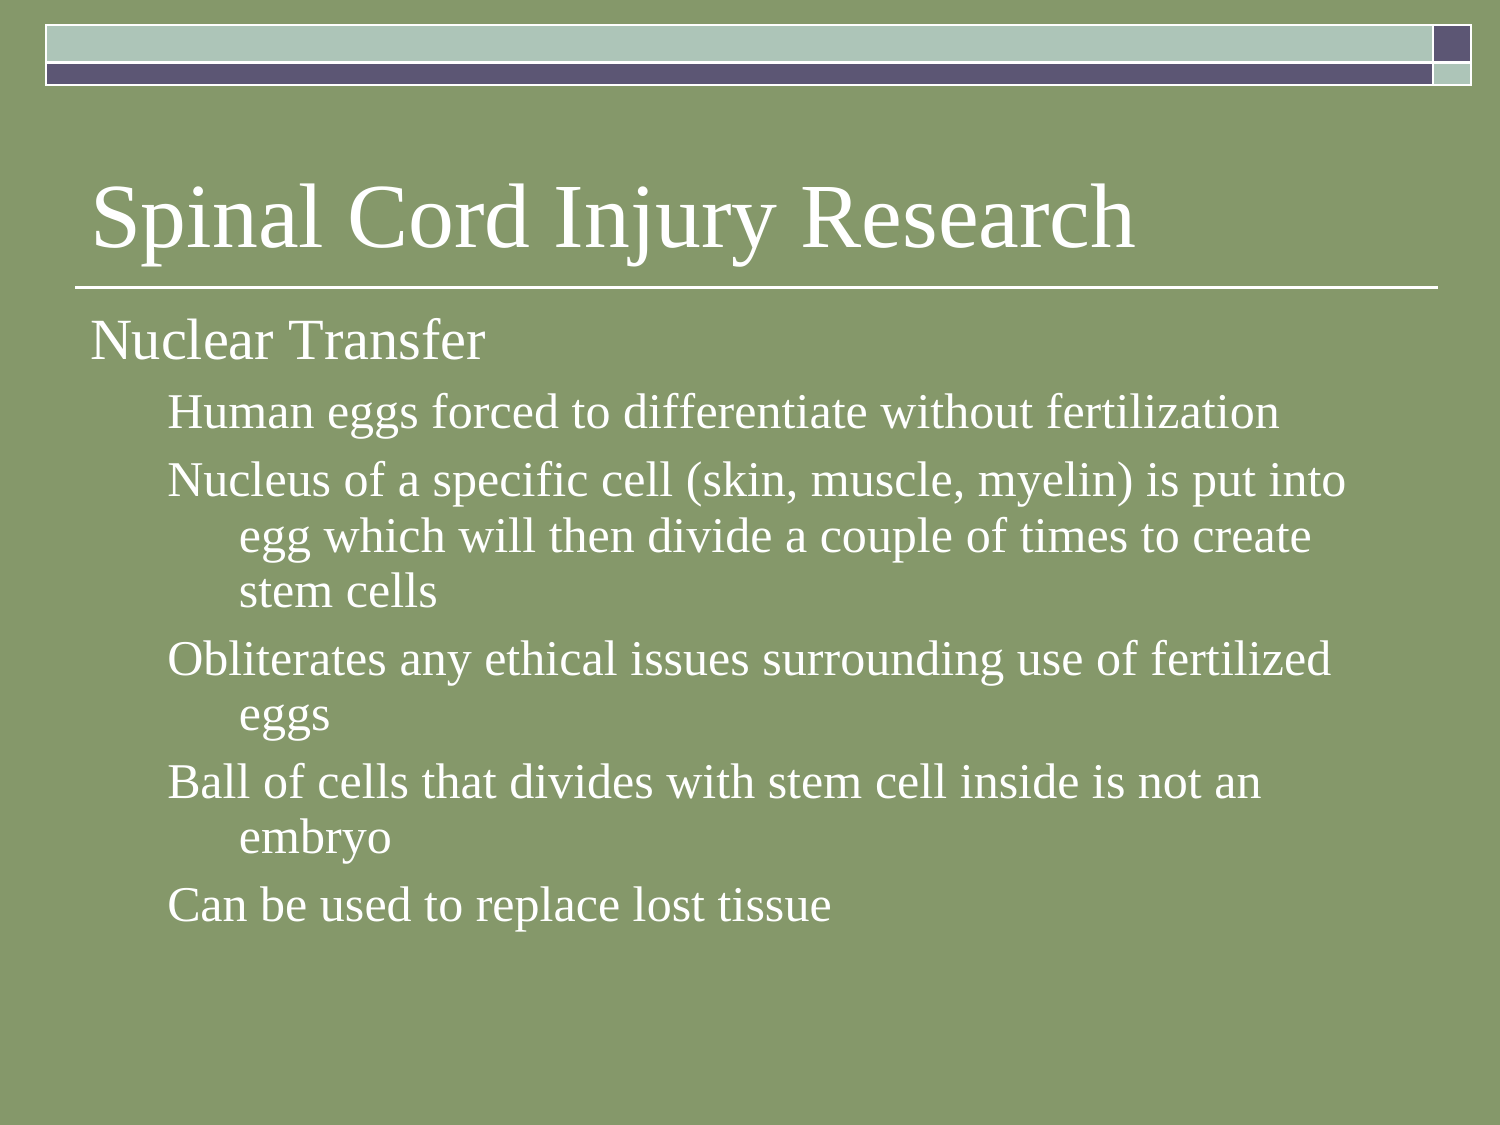

# Spinal Cord Injury Research
Nuclear Transfer
Human eggs forced to differentiate without fertilization
Nucleus of a specific cell (skin, muscle, myelin) is put into egg which will then divide a couple of times to create stem cells
Obliterates any ethical issues surrounding use of fertilized eggs
Ball of cells that divides with stem cell inside is not an embryo
Can be used to replace lost tissue